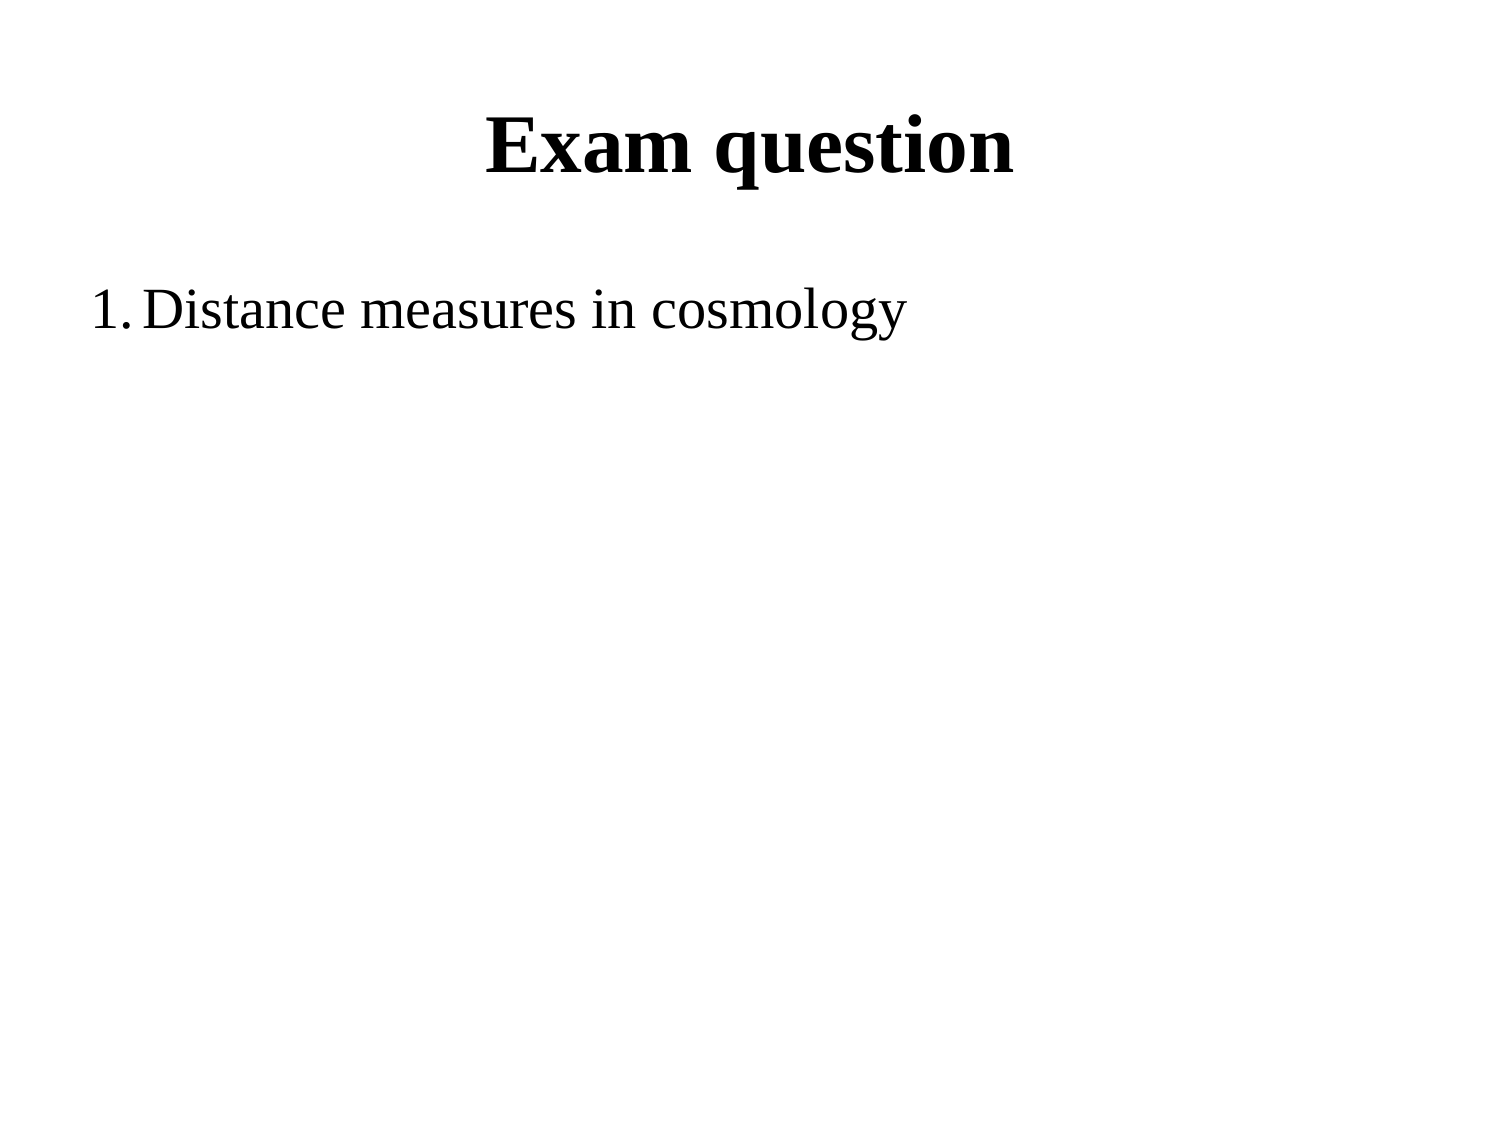

# Exam question
Distance measures in cosmology